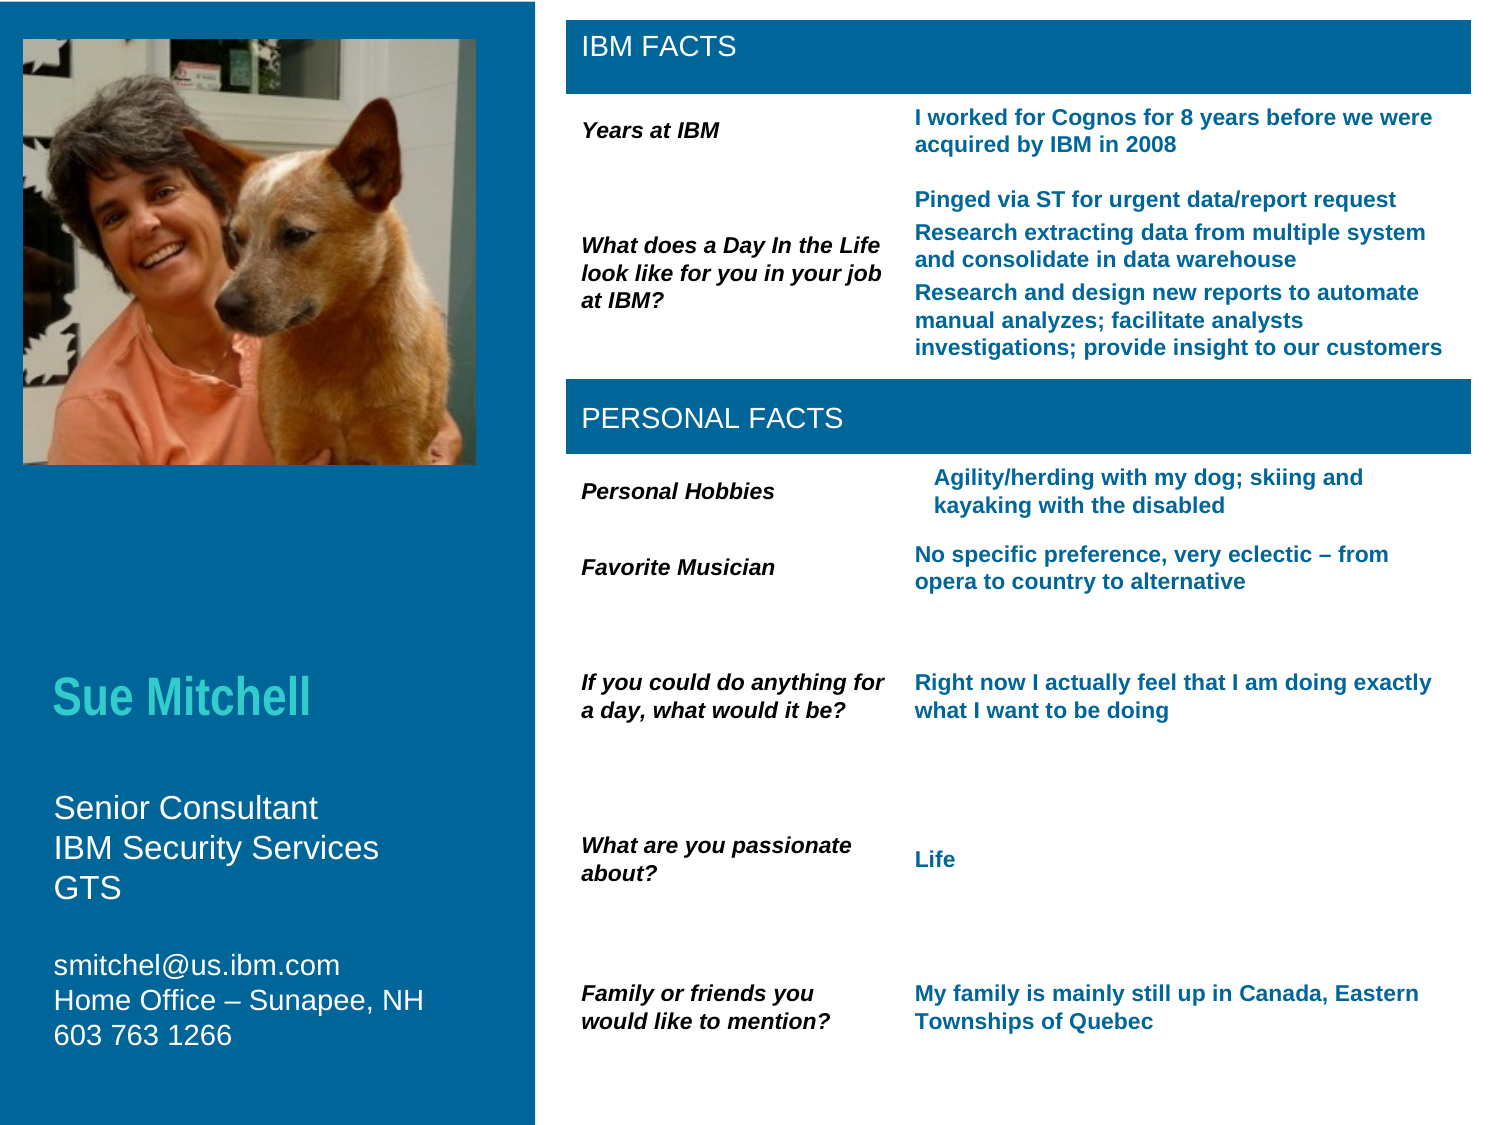

| IBM FACTS | |
| --- | --- |
| Years at IBM | I worked for Cognos for 8 years before we were acquired by IBM in 2008 |
| What does a Day In the Life look like for you in your job at IBM? | Pinged via ST for urgent data/report request Research extracting data from multiple system and consolidate in data warehouse Research and design new reports to automate manual analyzes; facilitate analysts investigations; provide insight to our customers |
| PERSONAL FACTS | |
| Personal Hobbies | Agility/herding with my dog; skiing and kayaking with the disabled |
| Favorite Musician | No specific preference, very eclectic – from opera to country to alternative |
| If you could do anything for a day, what would it be? | Right now I actually feel that I am doing exactly what I want to be doing |
| What are you passionate about? | Life |
| Family or friends you would like to mention? | My family is mainly still up in Canada, Eastern Townships of Quebec |
Insert Pictures
Sue Mitchell
Senior Consultant
IBM Security Services
GTS
smitchel@us.ibm.com
Home Office – Sunapee, NH
603 763 1266